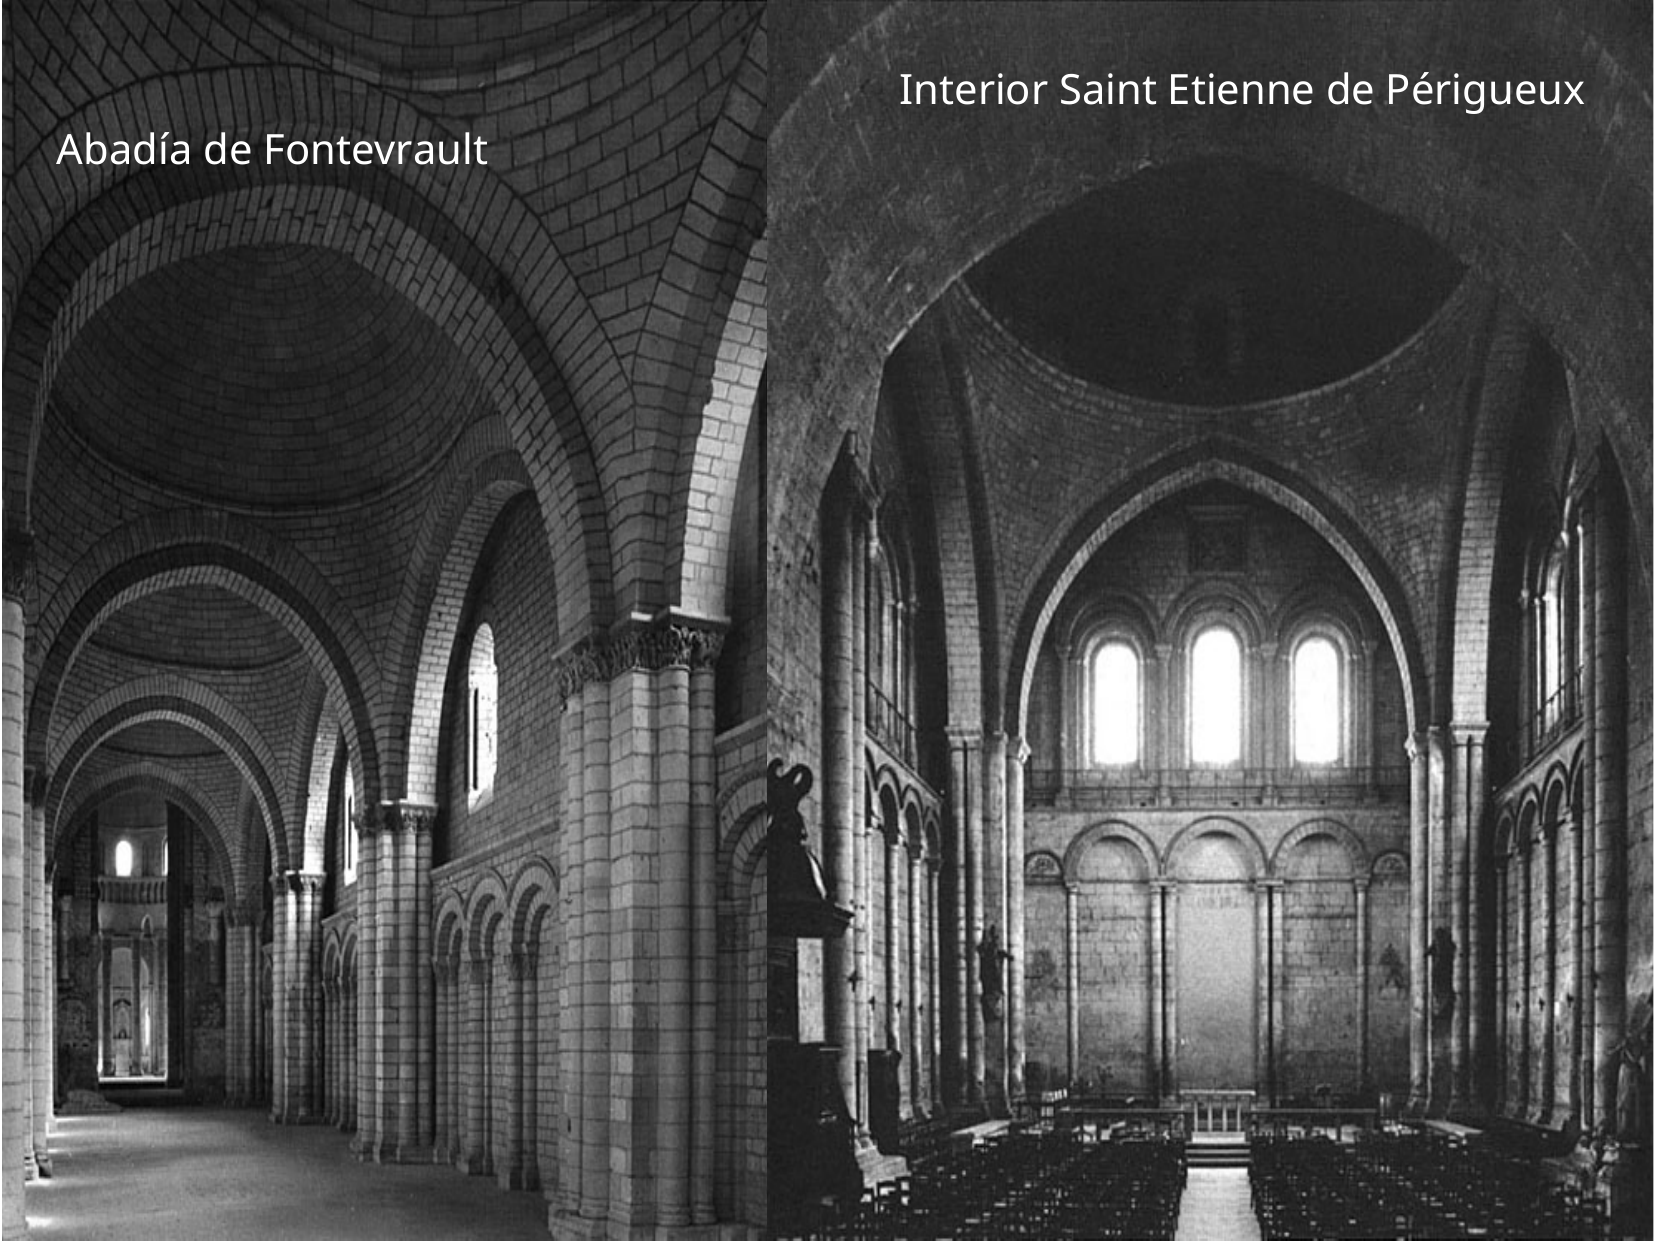

Interior Saint Etienne de Périgueux
Abadía de Fontevrault